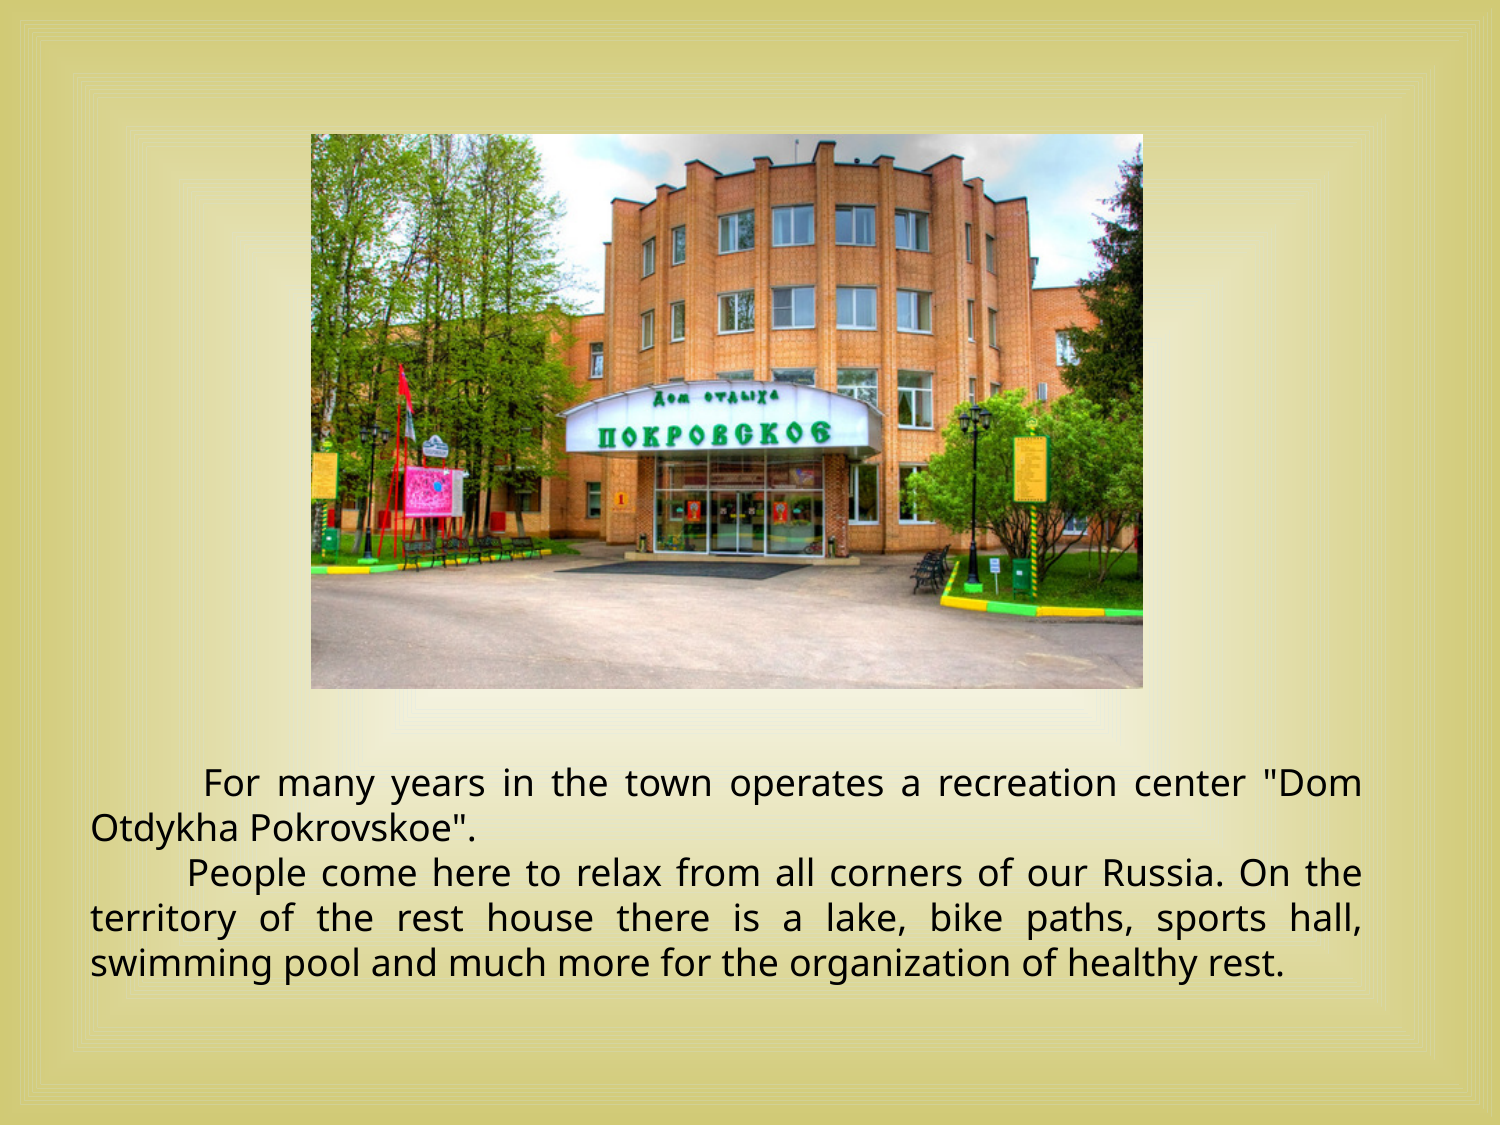

For many years in the town operates a recreation center "Dom Otdykha Pokrovskoe".
 People come here to relax from all corners of our Russia. On the territory of the rest house there is a lake, bike paths, sports hall, swimming pool and much more for the organization of healthy rest.